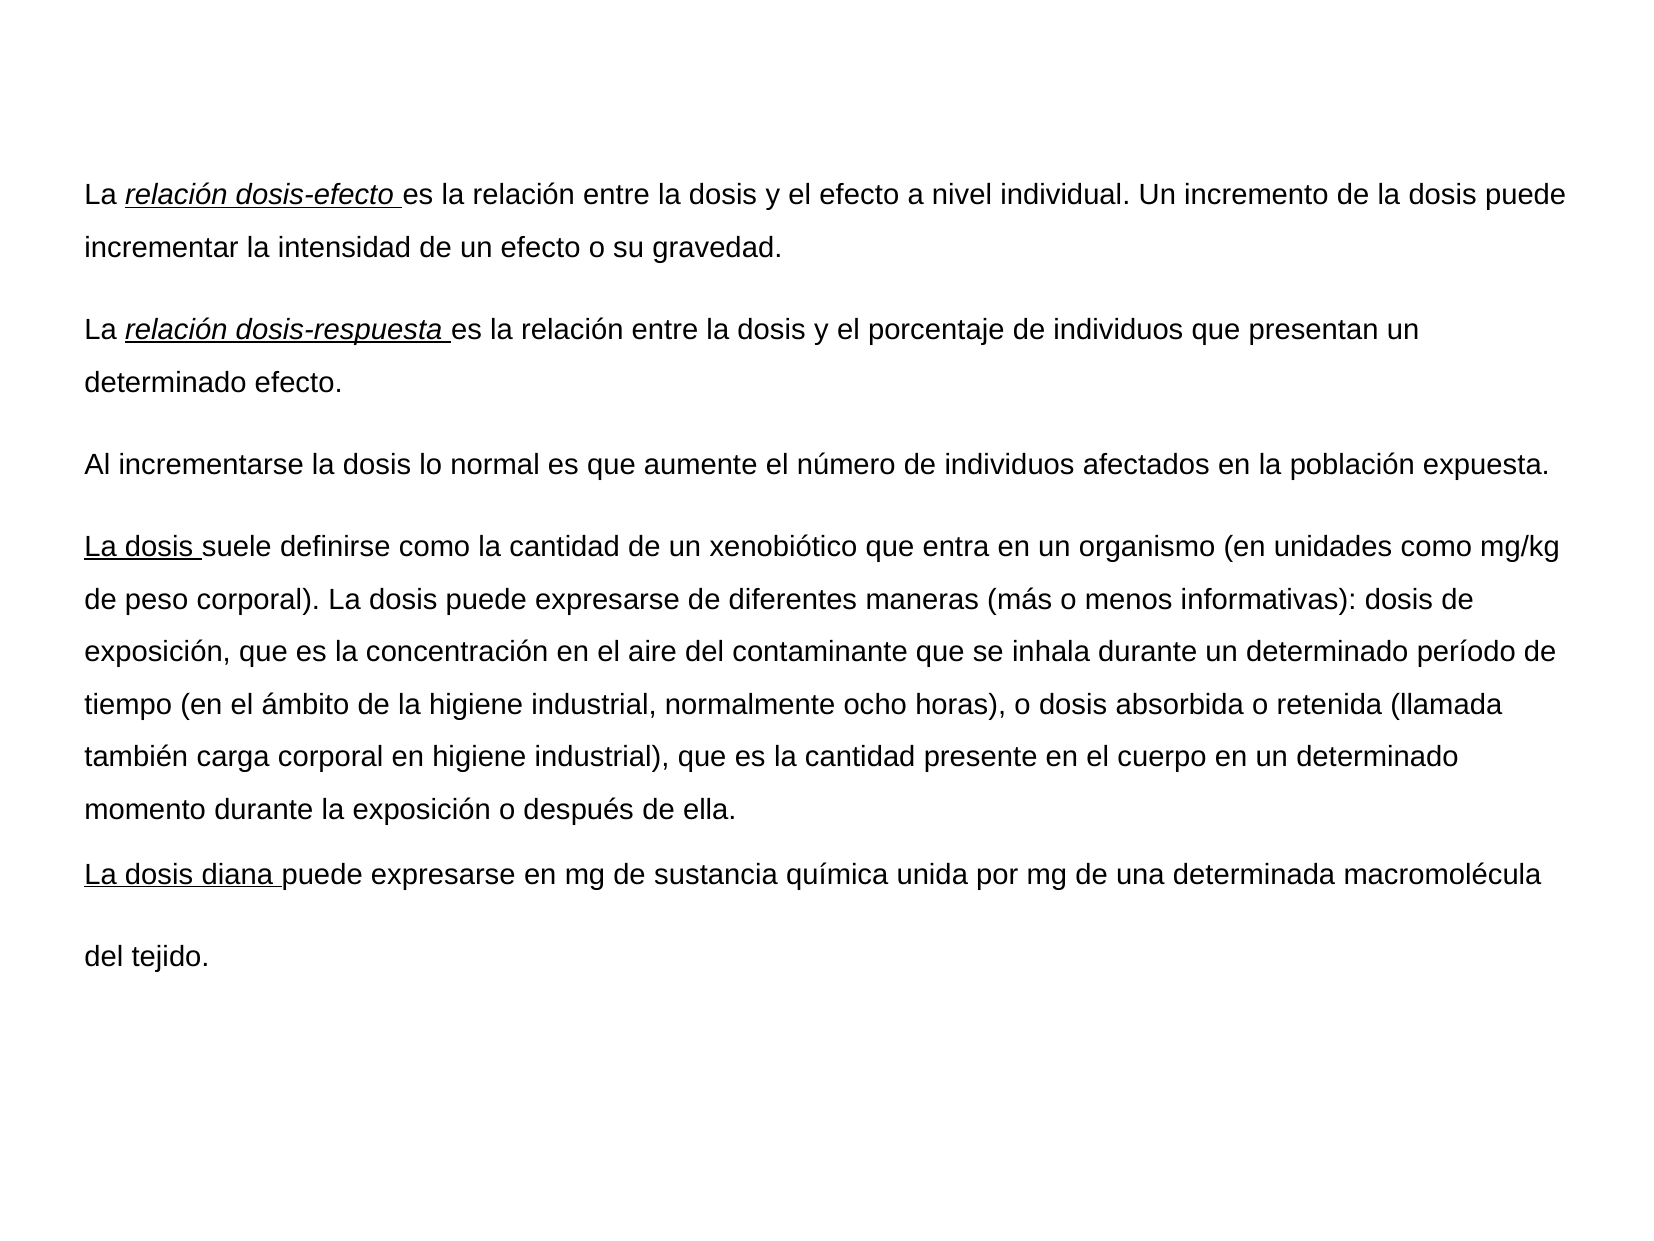

#
La relación dosis-efecto es la relación entre la dosis y el efecto a nivel individual. Un incremento de la dosis puede incrementar la intensidad de un efecto o su gravedad.
La relación dosis-respuesta es la relación entre la dosis y el porcentaje de individuos que presentan un determinado efecto.
Al incrementarse la dosis lo normal es que aumente el número de individuos afectados en la población expuesta.
La dosis suele definirse como la cantidad de un xenobiótico que entra en un organismo (en unidades como mg/kg de peso corporal). La dosis puede expresarse de diferentes maneras (más o menos informativas): dosis de exposición, que es la concentración en el aire del contaminante que se inhala durante un determinado período de tiempo (en el ámbito de la higiene industrial, normalmente ocho horas), o dosis absorbida o retenida (llamada también carga corporal en higiene industrial), que es la cantidad presente en el cuerpo en un determinado momento durante la exposición o después de ella.
La dosis diana puede expresarse en mg de sustancia química unida por mg de una determinada macromolécula
del tejido.